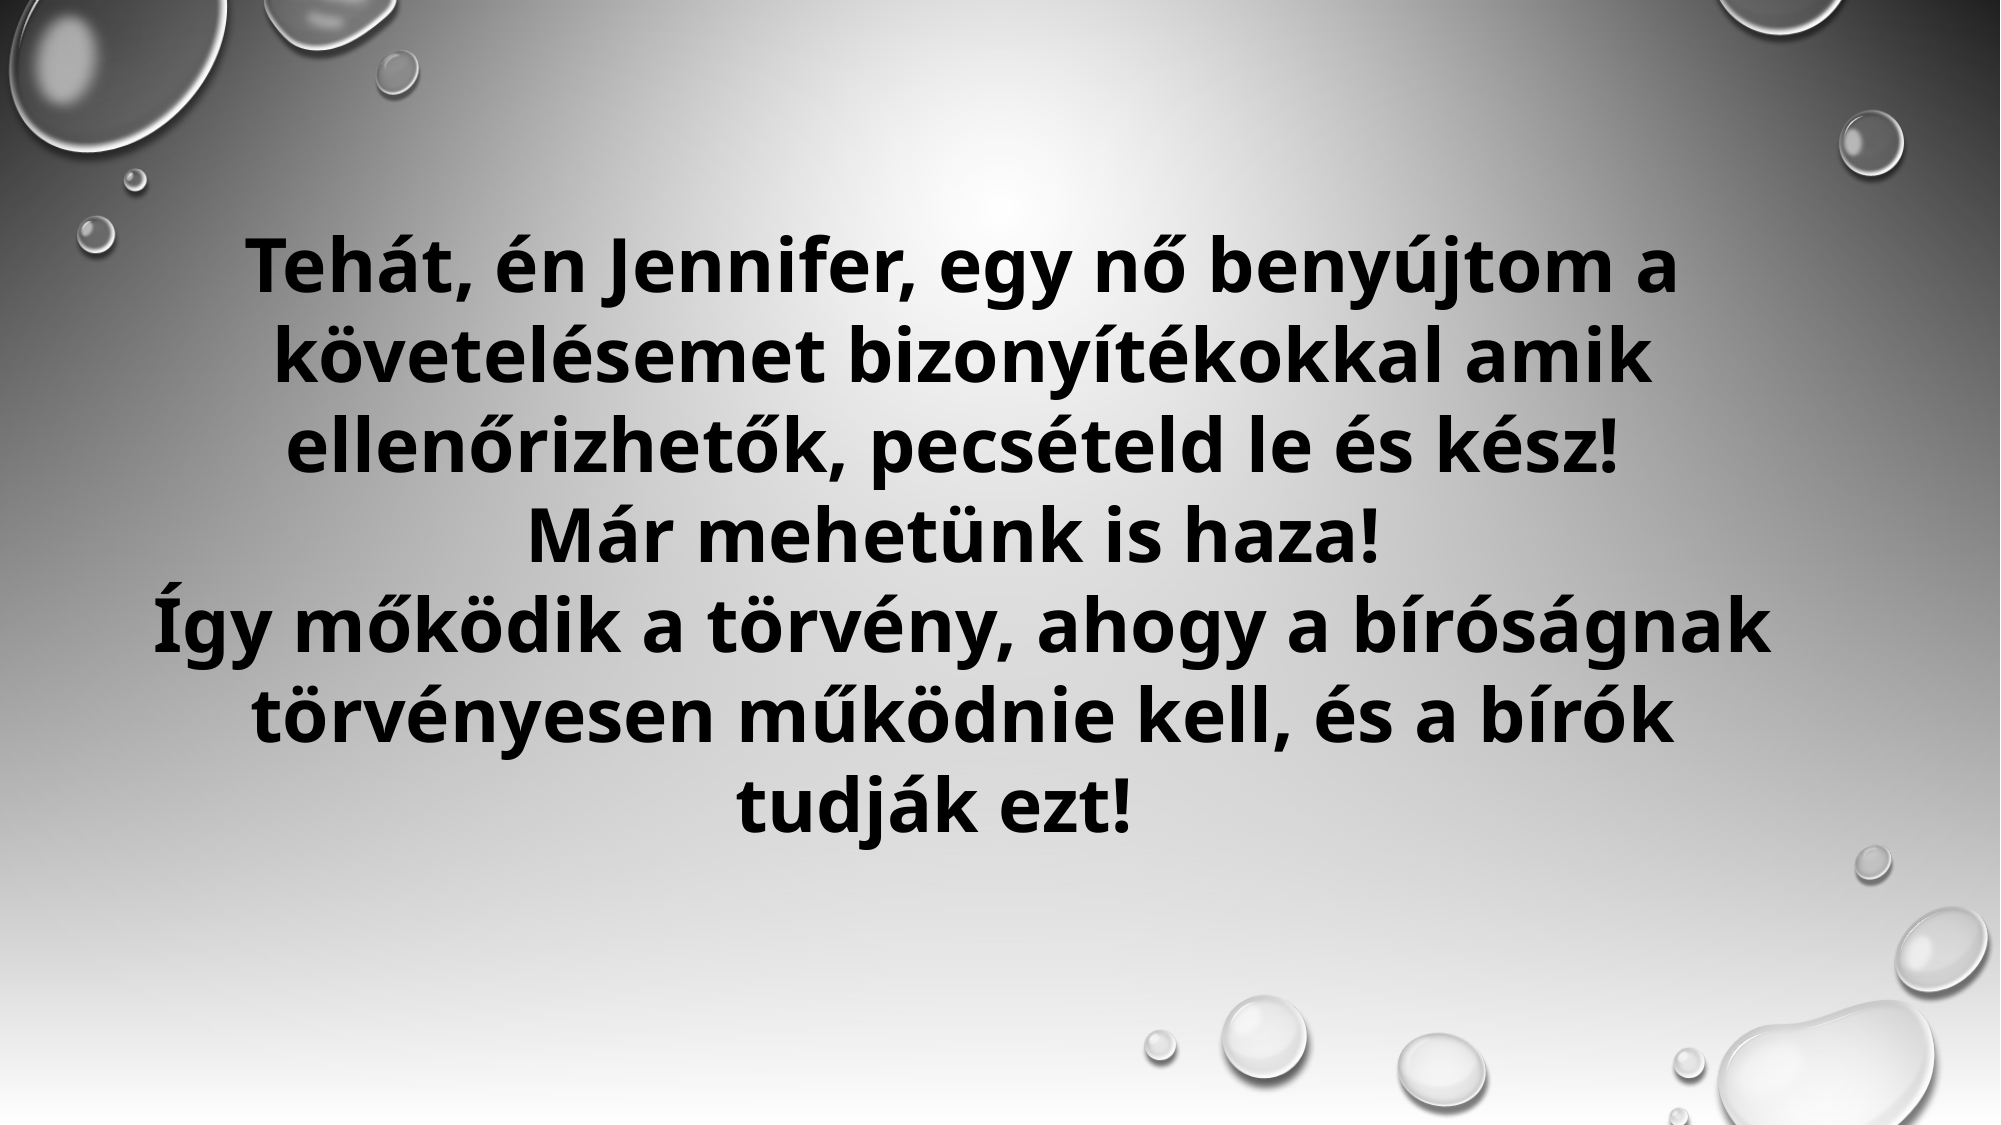

Tehát, én Jennifer, egy nő benyújtom a követelésemet bizonyítékokkal amik ellenőrizhetők, pecsételd le és kész!
Már mehetünk is haza!
Így mőködik a törvény, ahogy a bíróságnak törvényesen működnie kell, és a bírók tudják ezt!